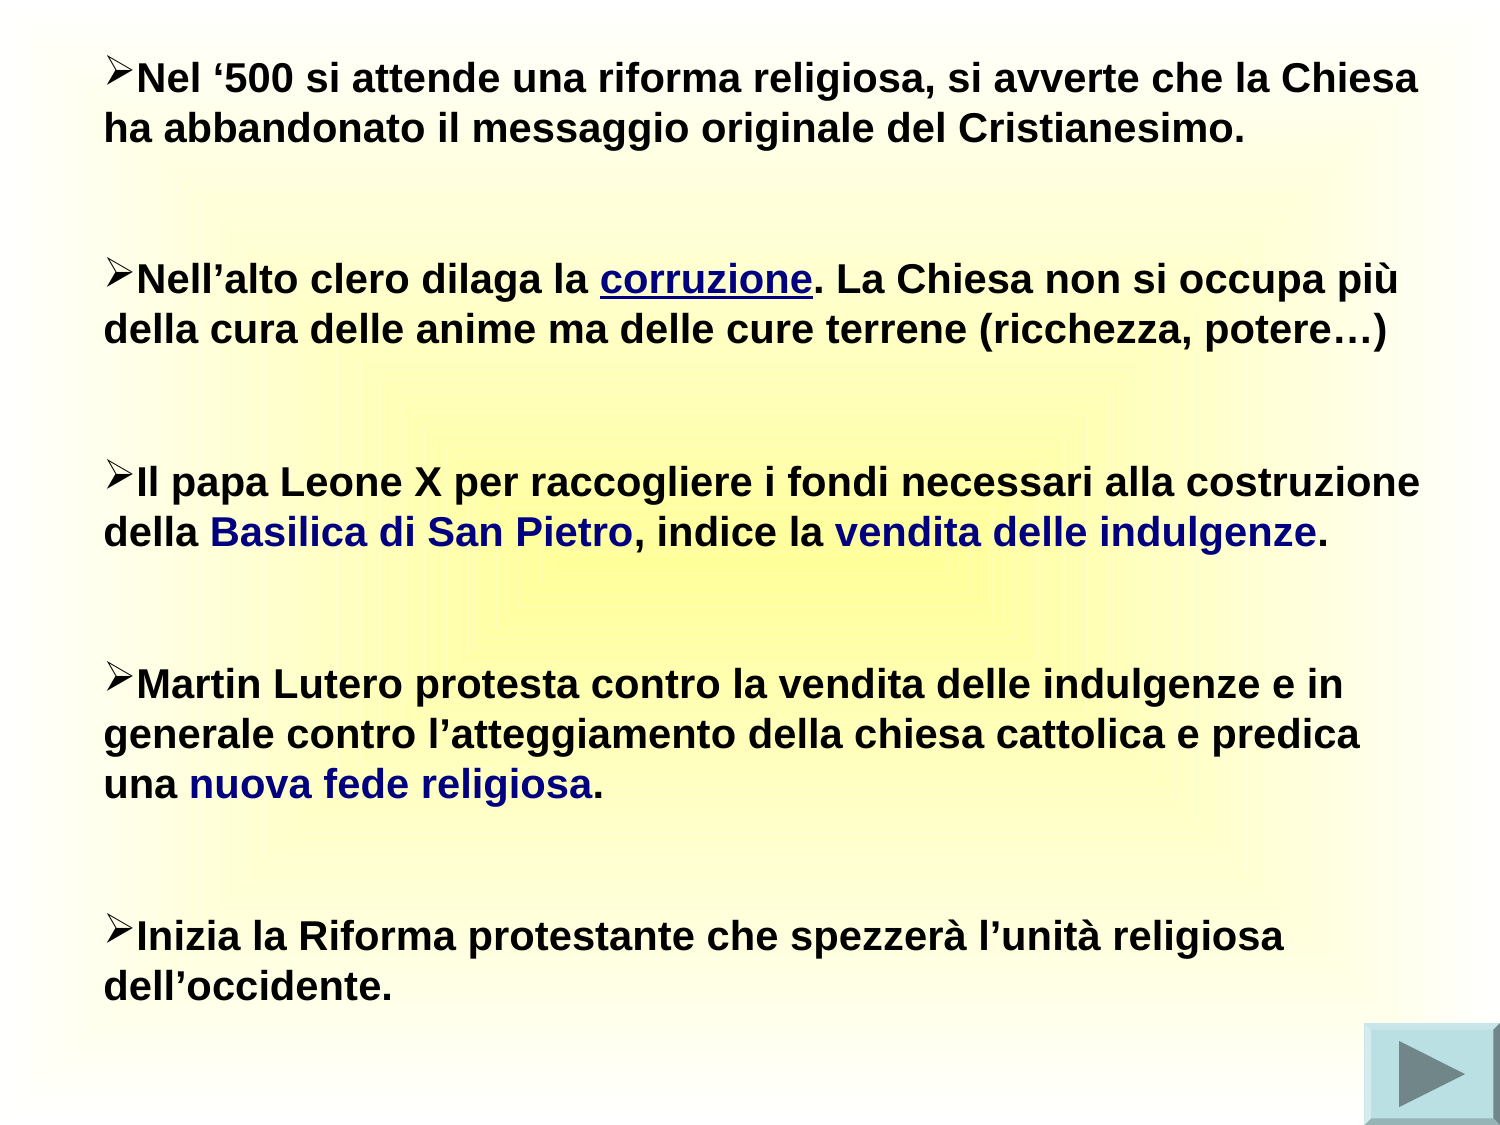

Nel ‘500 si attende una riforma religiosa, si avverte che la Chiesa ha abbandonato il messaggio originale del Cristianesimo.
Nell’alto clero dilaga la corruzione. La Chiesa non si occupa più della cura delle anime ma delle cure terrene (ricchezza, potere…)
Il papa Leone X per raccogliere i fondi necessari alla costruzione della Basilica di San Pietro, indice la vendita delle indulgenze.
Martin Lutero protesta contro la vendita delle indulgenze e in generale contro l’atteggiamento della chiesa cattolica e predica una nuova fede religiosa.
Inizia la Riforma protestante che spezzerà l’unità religiosa dell’occidente.